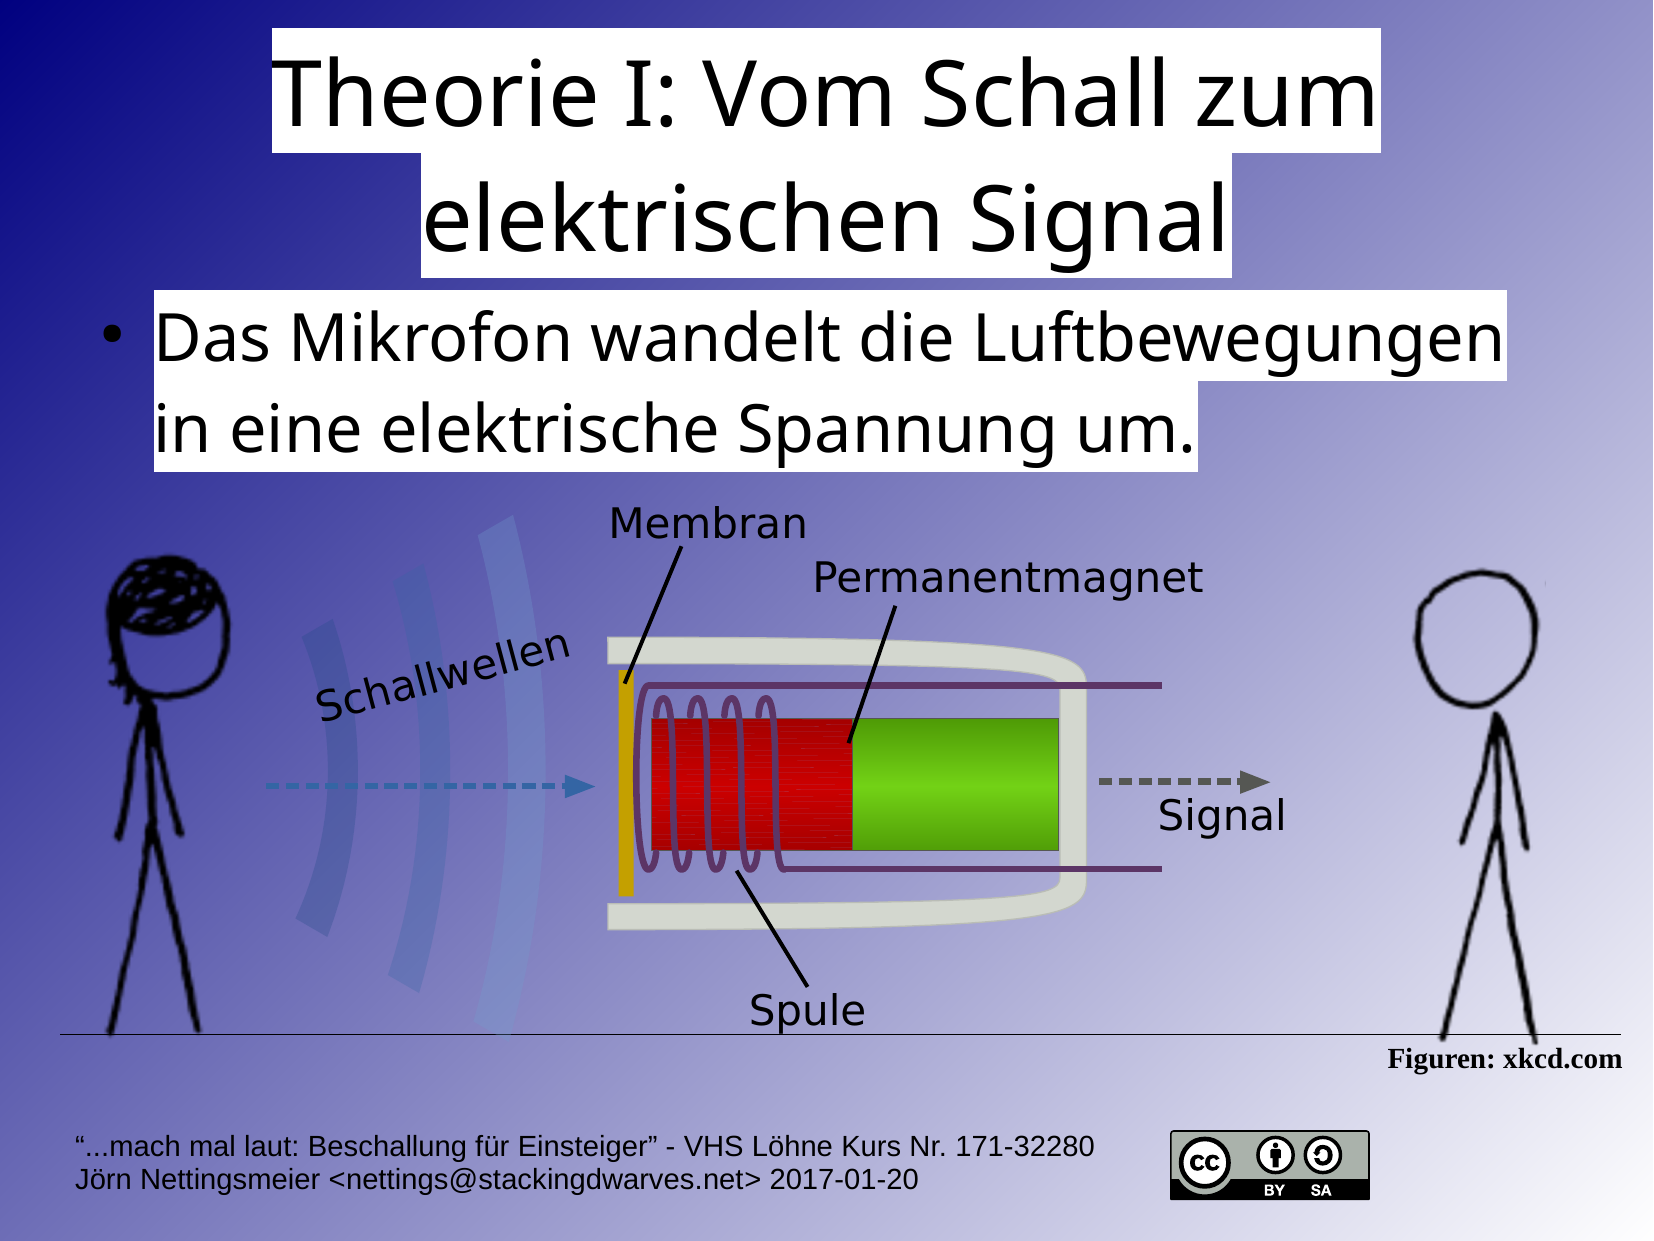

Theorie I: Vom Schall zum elektrischen Signal
# Das Mikrofon wandelt die Luftbewegungen in eine elektrische Spannung um.
Figuren: xkcd.com